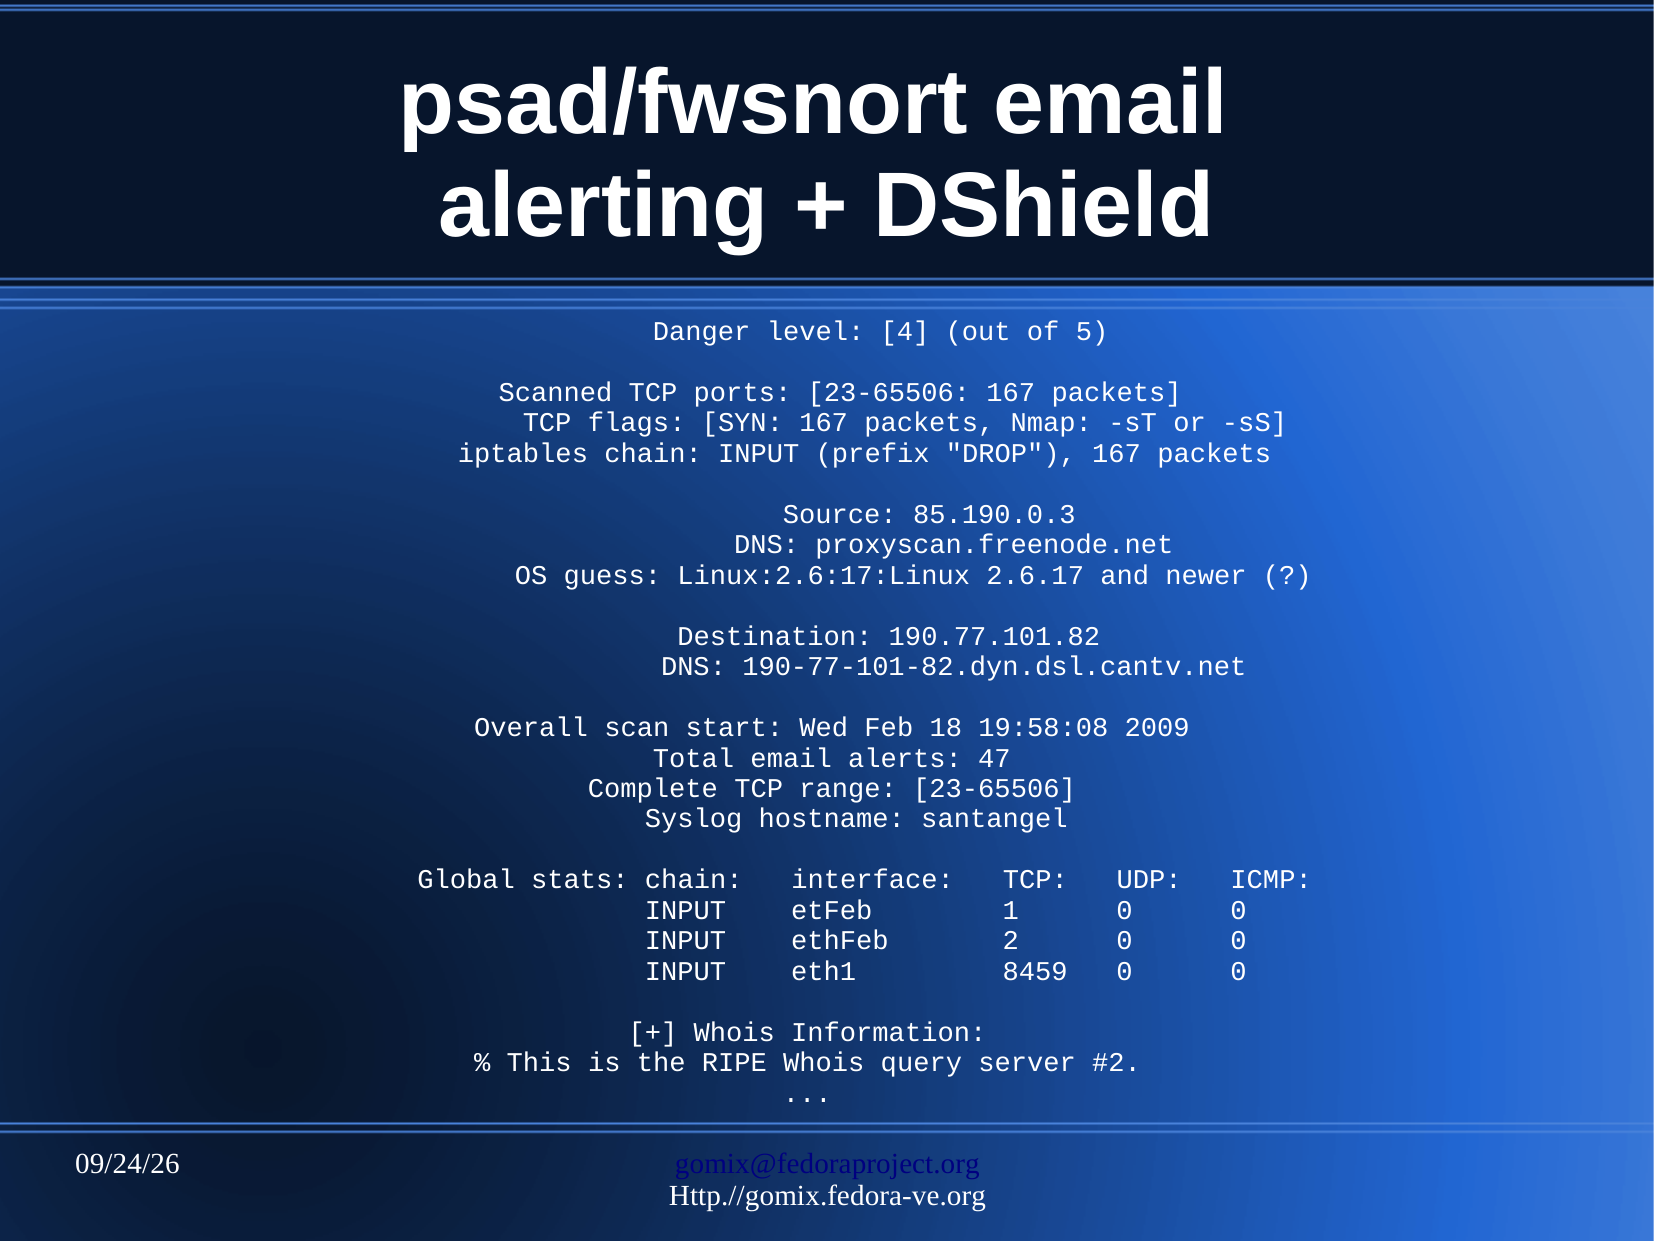

# psad/fwsnort email alerting + DShield
 Danger level: [4] (out of 5)
 Scanned TCP ports: [23-65506: 167 packets]
 TCP flags: [SYN: 167 packets, Nmap: -sT or -sS]
 iptables chain: INPUT (prefix "DROP"), 167 packets
 Source: 85.190.0.3
 DNS: proxyscan.freenode.net
 OS guess: Linux:2.6:17:Linux 2.6.17 and newer (?)
 Destination: 190.77.101.82
 DNS: 190-77-101-82.dyn.dsl.cantv.net
 Overall scan start: Wed Feb 18 19:58:08 2009
 Total email alerts: 47
 Complete TCP range: [23-65506]
 Syslog hostname: santangel
 Global stats: chain: interface: TCP: UDP: ICMP:
 INPUT etFeb 1 0 0
 INPUT ethFeb 2 0 0
 INPUT eth1 8459 0 0
[+] Whois Information:
% This is the RIPE Whois query server #2.
...